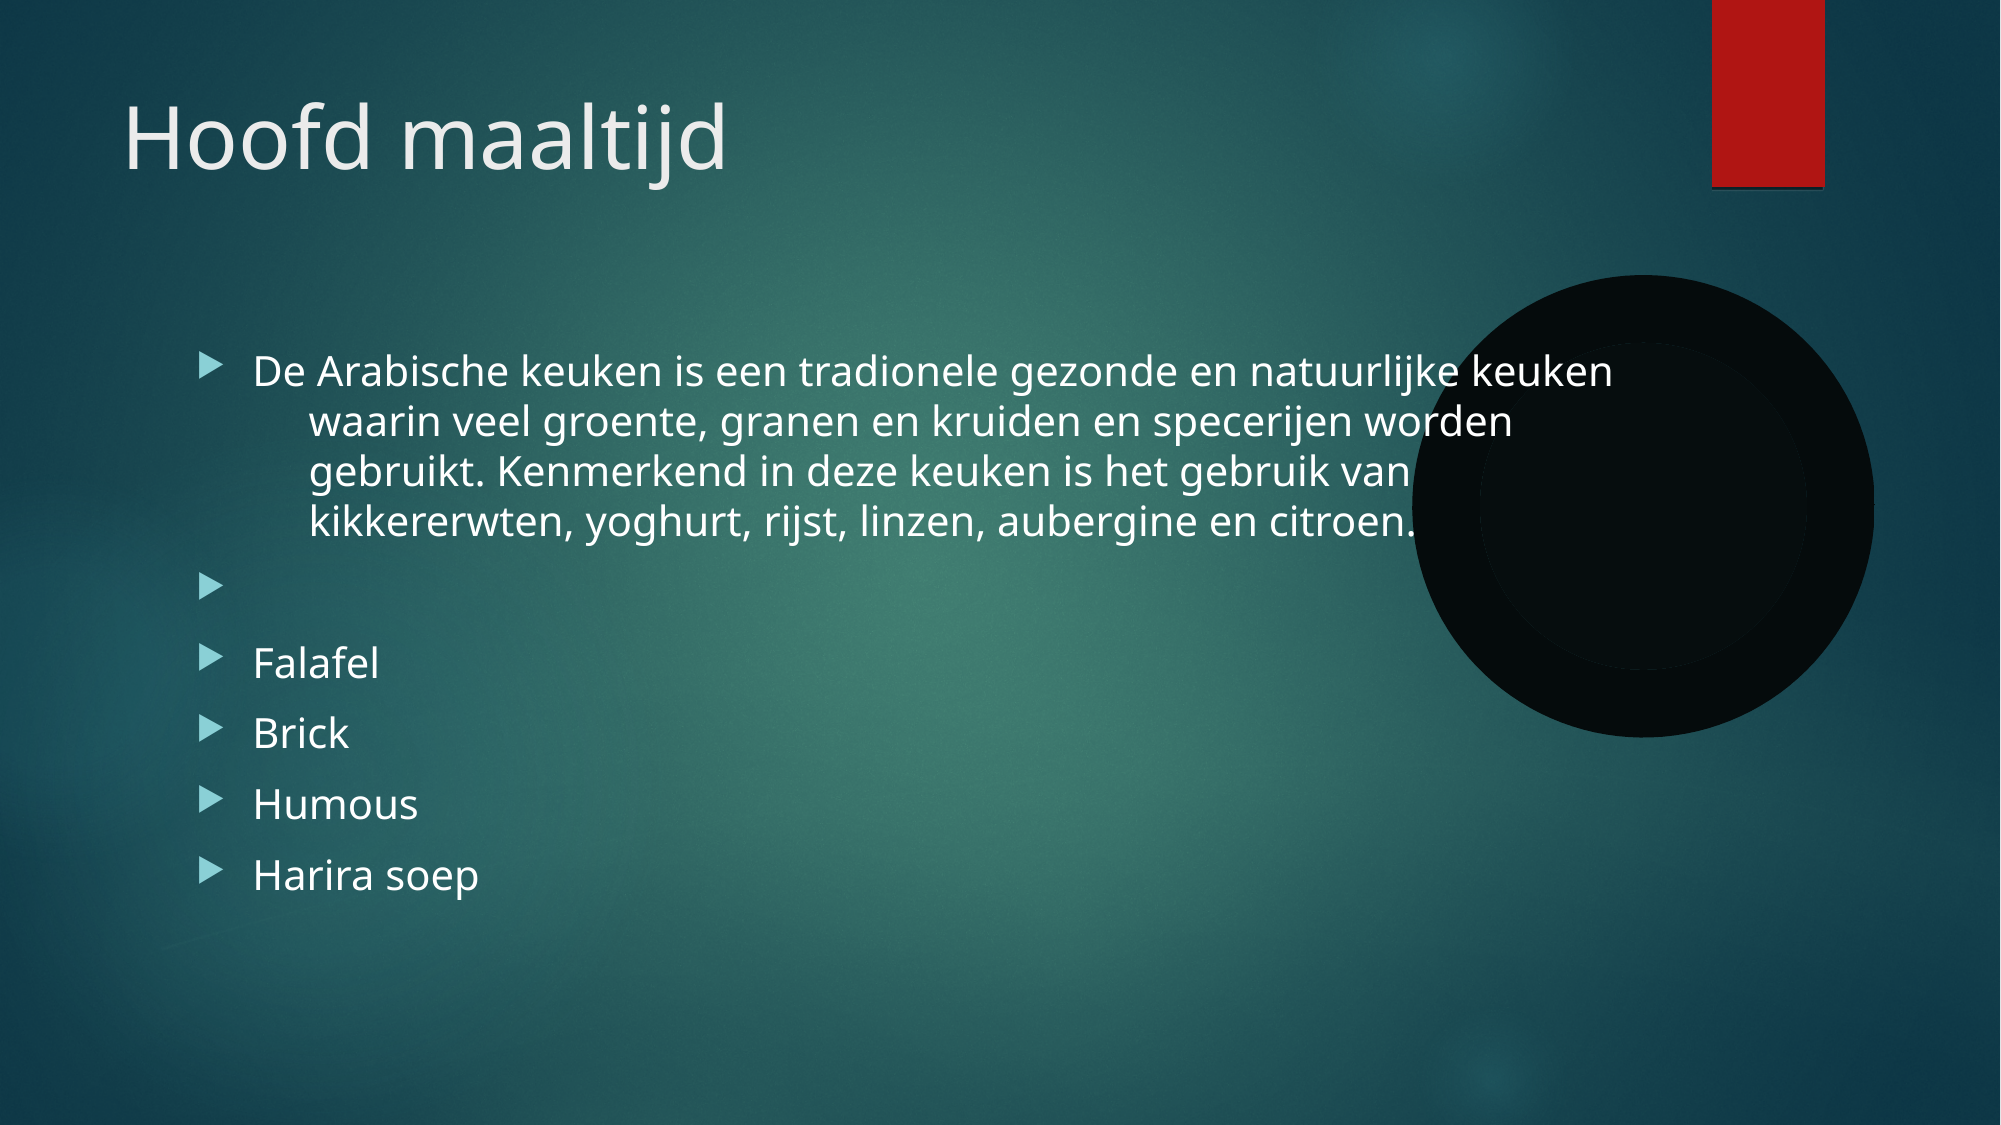

# Hoofd maaltijd
De Arabische keuken is een tradionele gezonde en natuurlijke keuken waarin veel groente, granen en kruiden en specerijen worden gebruikt. Kenmerkend in deze keuken is het gebruik van kikkererwten, yoghurt, rijst, linzen, aubergine en citroen.
Falafel
Brick
Humous
Harira soep